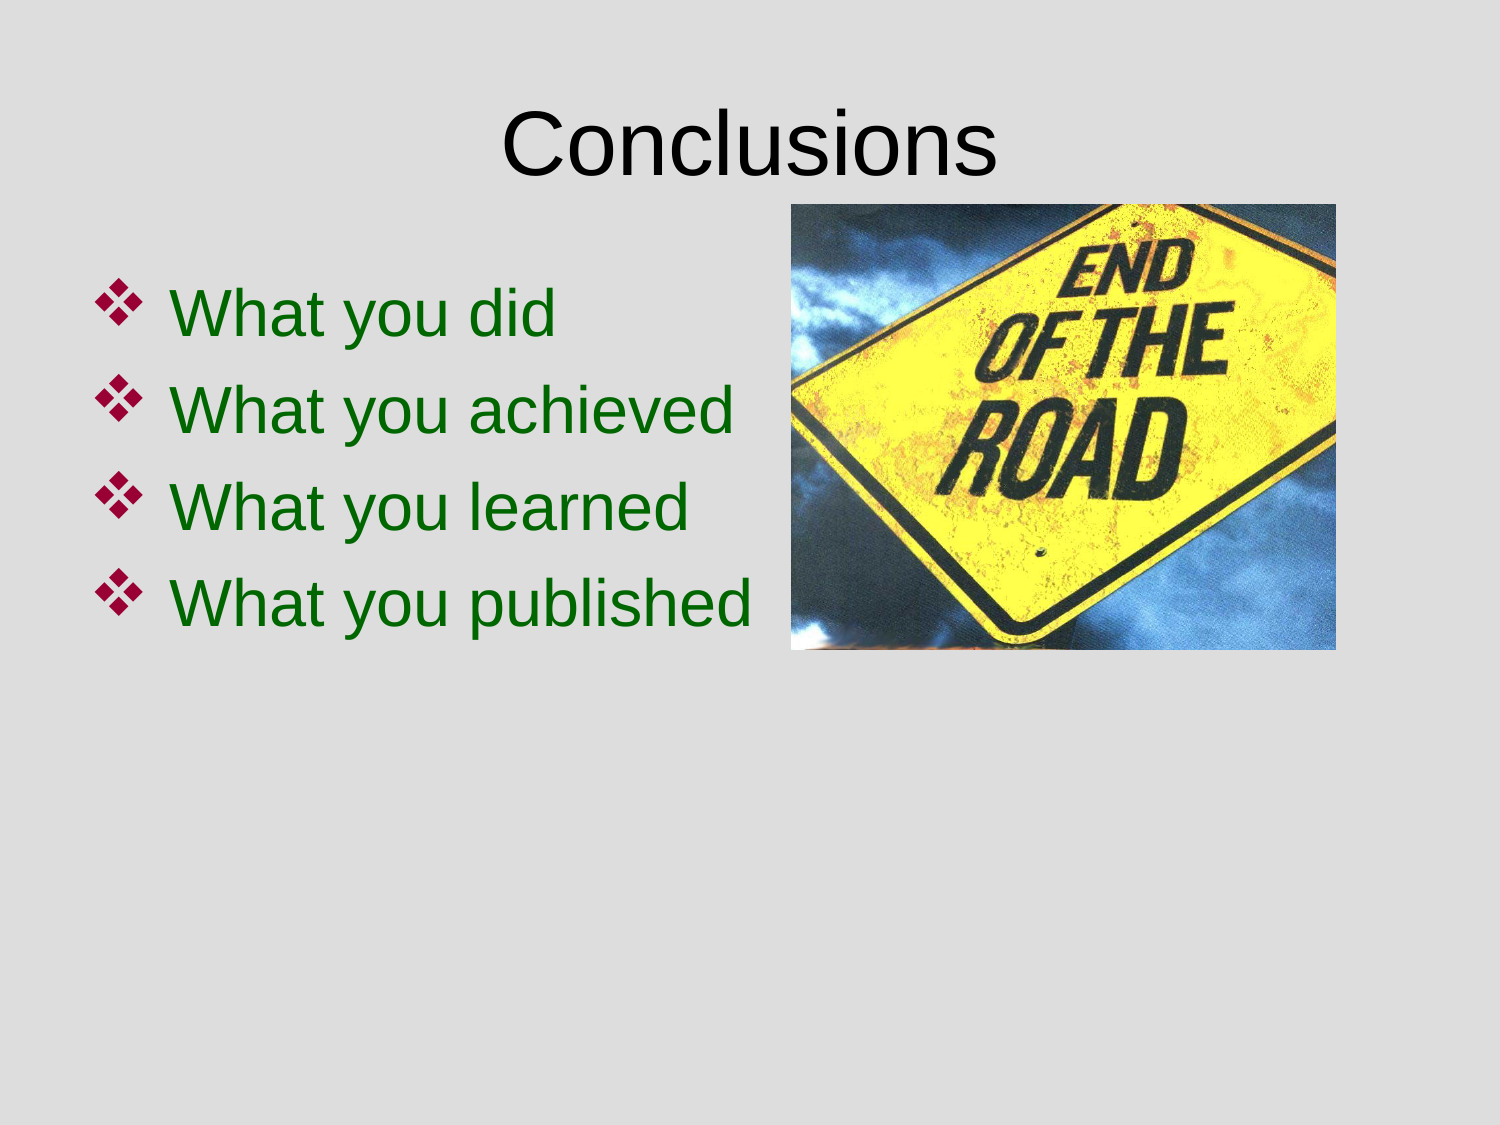

# Conclusions
 What you did
 What you achieved
 What you learned
 What you published